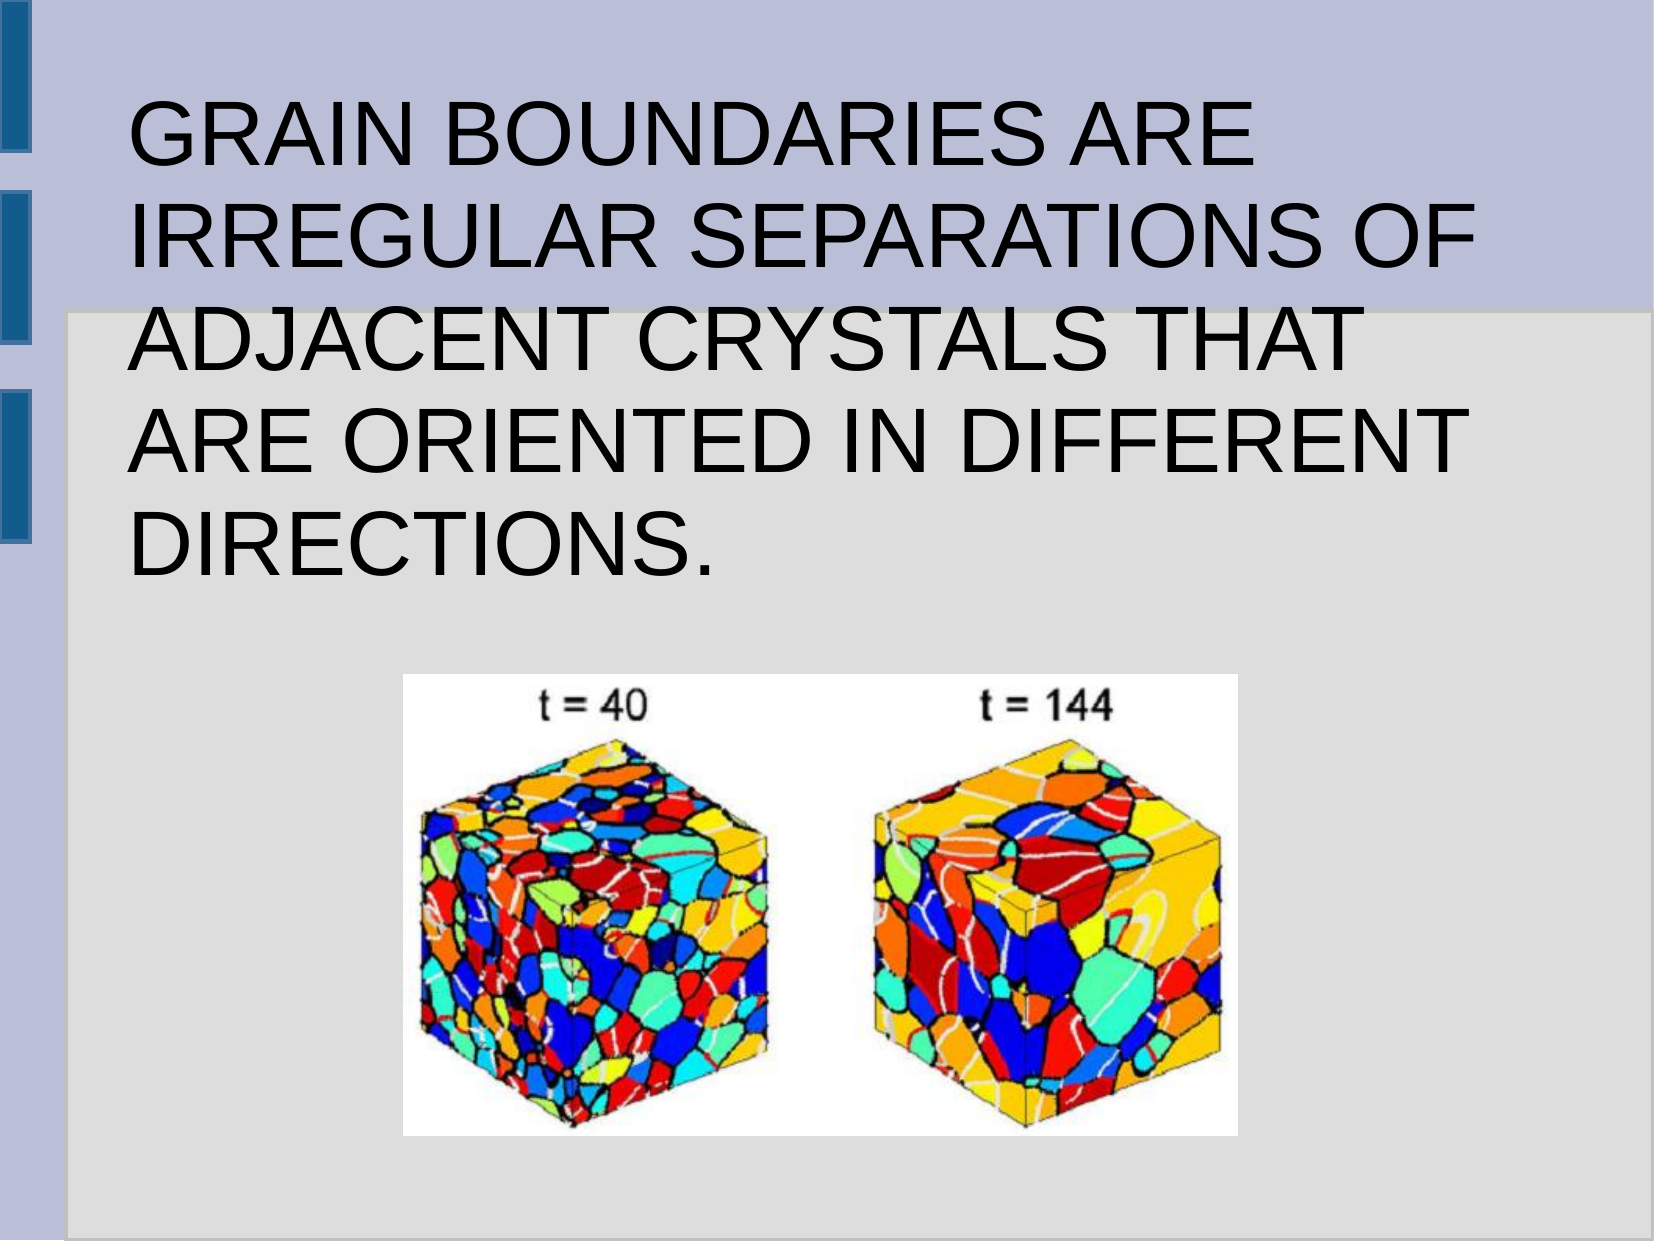

GRAIN BOUNDARIES ARE IRREGULAR SEPARATIONS OF ADJACENT CRYSTALS THAT ARE ORIENTED IN DIFFERENT DIRECTIONS.